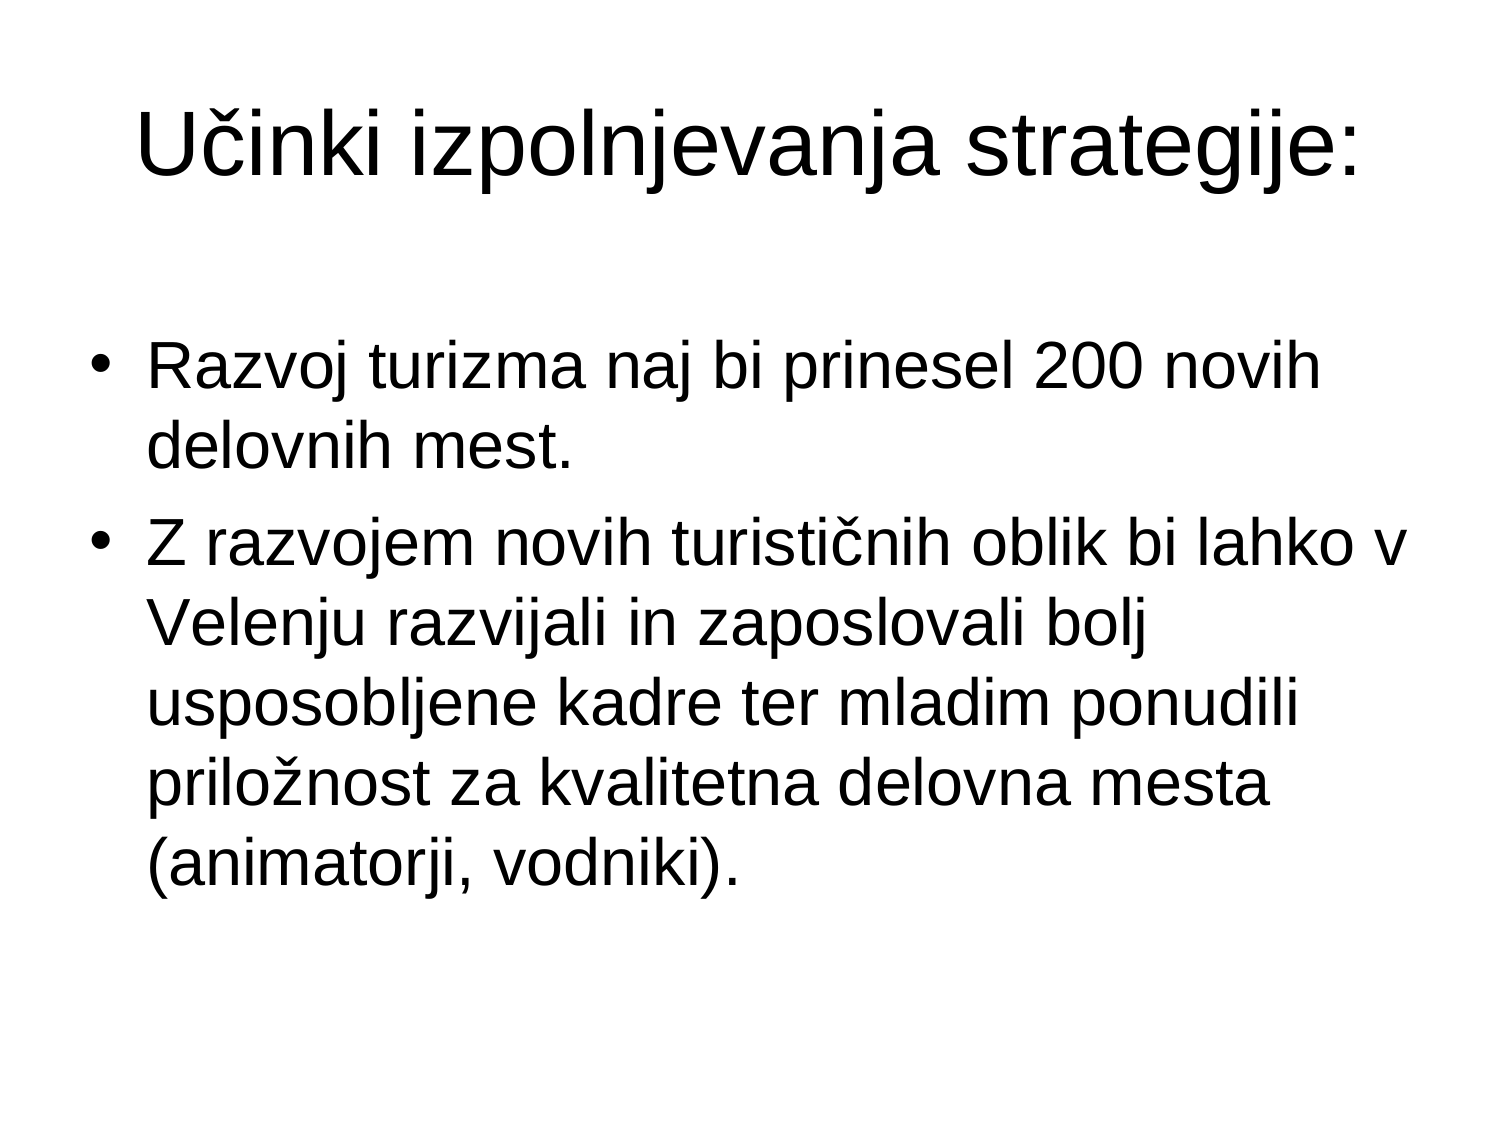

# Učinki izpolnjevanja strategije:
Razvoj turizma naj bi prinesel 200 novih delovnih mest.
Z razvojem novih turističnih oblik bi lahko v Velenju razvijali in zaposlovali bolj usposobljene kadre ter mladim ponudili priložnost za kvalitetna delovna mesta (animatorji, vodniki).